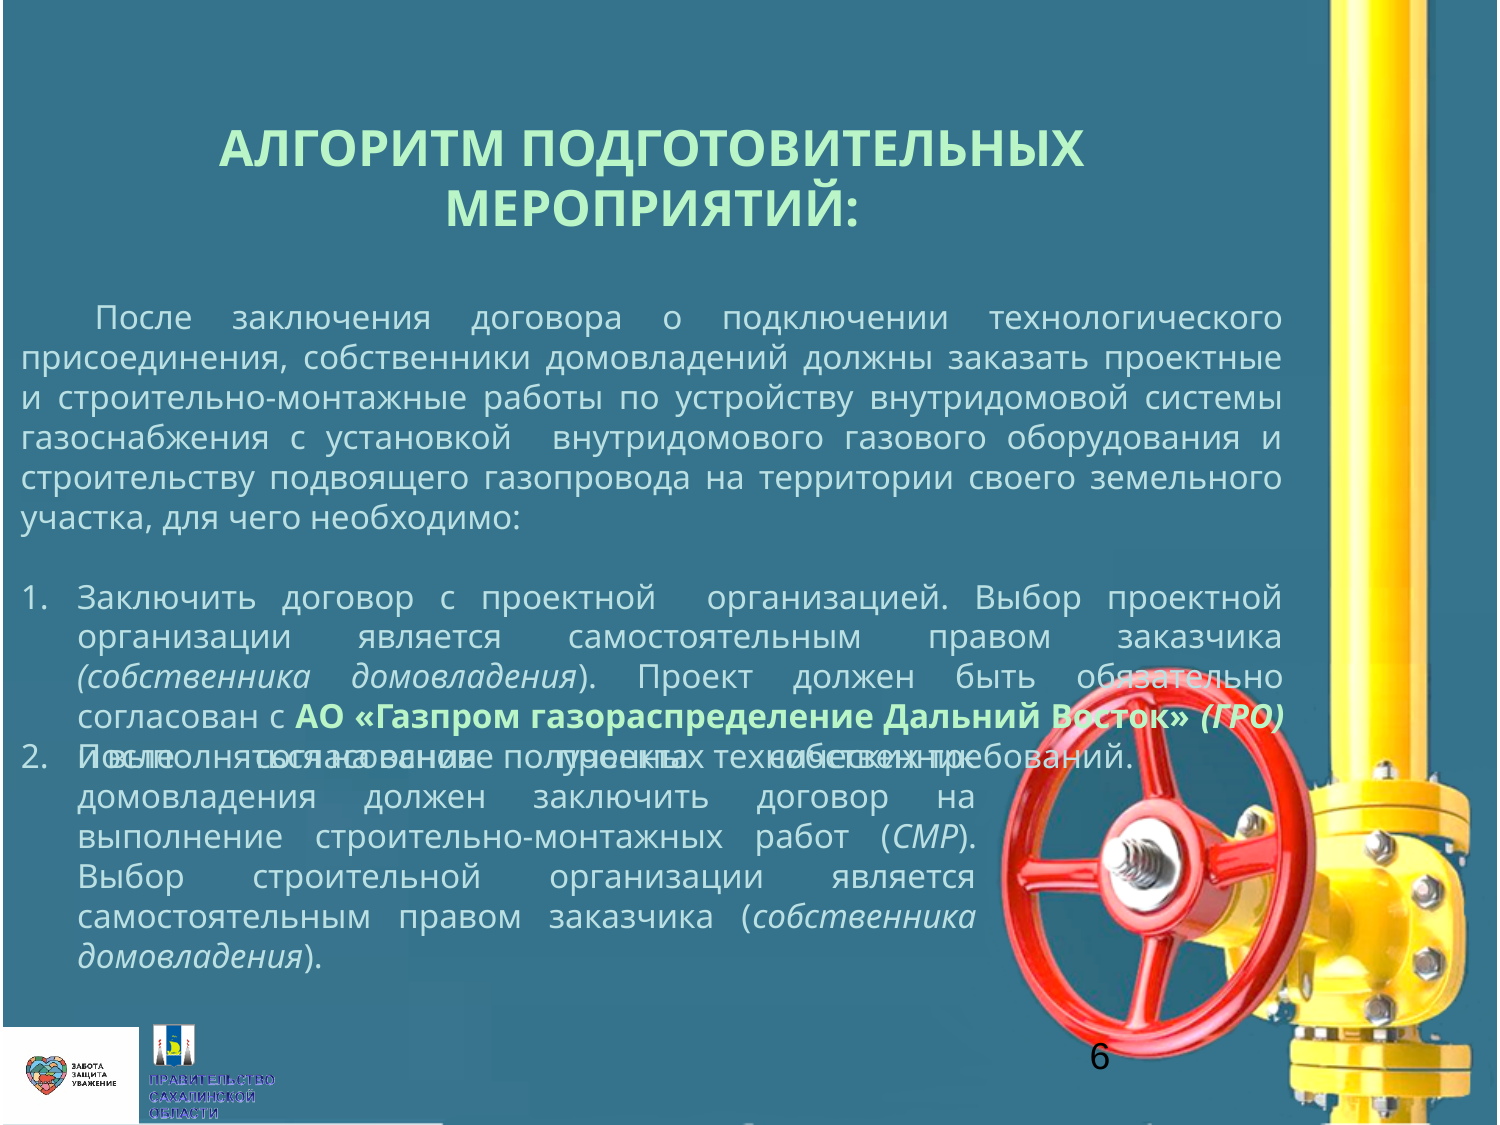

АЛГОРИТМ ПОДГОТОВИТЕЛЬНЫХ МЕРОПРИЯТИЙ:
	После заключения договора о подключении технологического присоединения, собственники домовладений должны заказать проектные и строительно-монтажные работы по устройству внутридомовой системы газоснабжения с установкой внутридомового газового оборудования и строительству подвоящего газопровода на территории своего земельного участка, для чего необходимо:
Заключить договор с проектной организацией. Выбор проектной организации является самостоятельным правом заказчика (собственника домовладения). Проект должен быть обязательно согласован с АО «Газпром газораспределение Дальний Восток» (ГРО) и выполняться на основе полученных технических требований.
После согласования проекта собственник домовладения должен заключить договор на выполнение строительно-монтажных работ (СМР). Выбор строительной организации является самостоятельным правом заказчика (собственника домовладения).